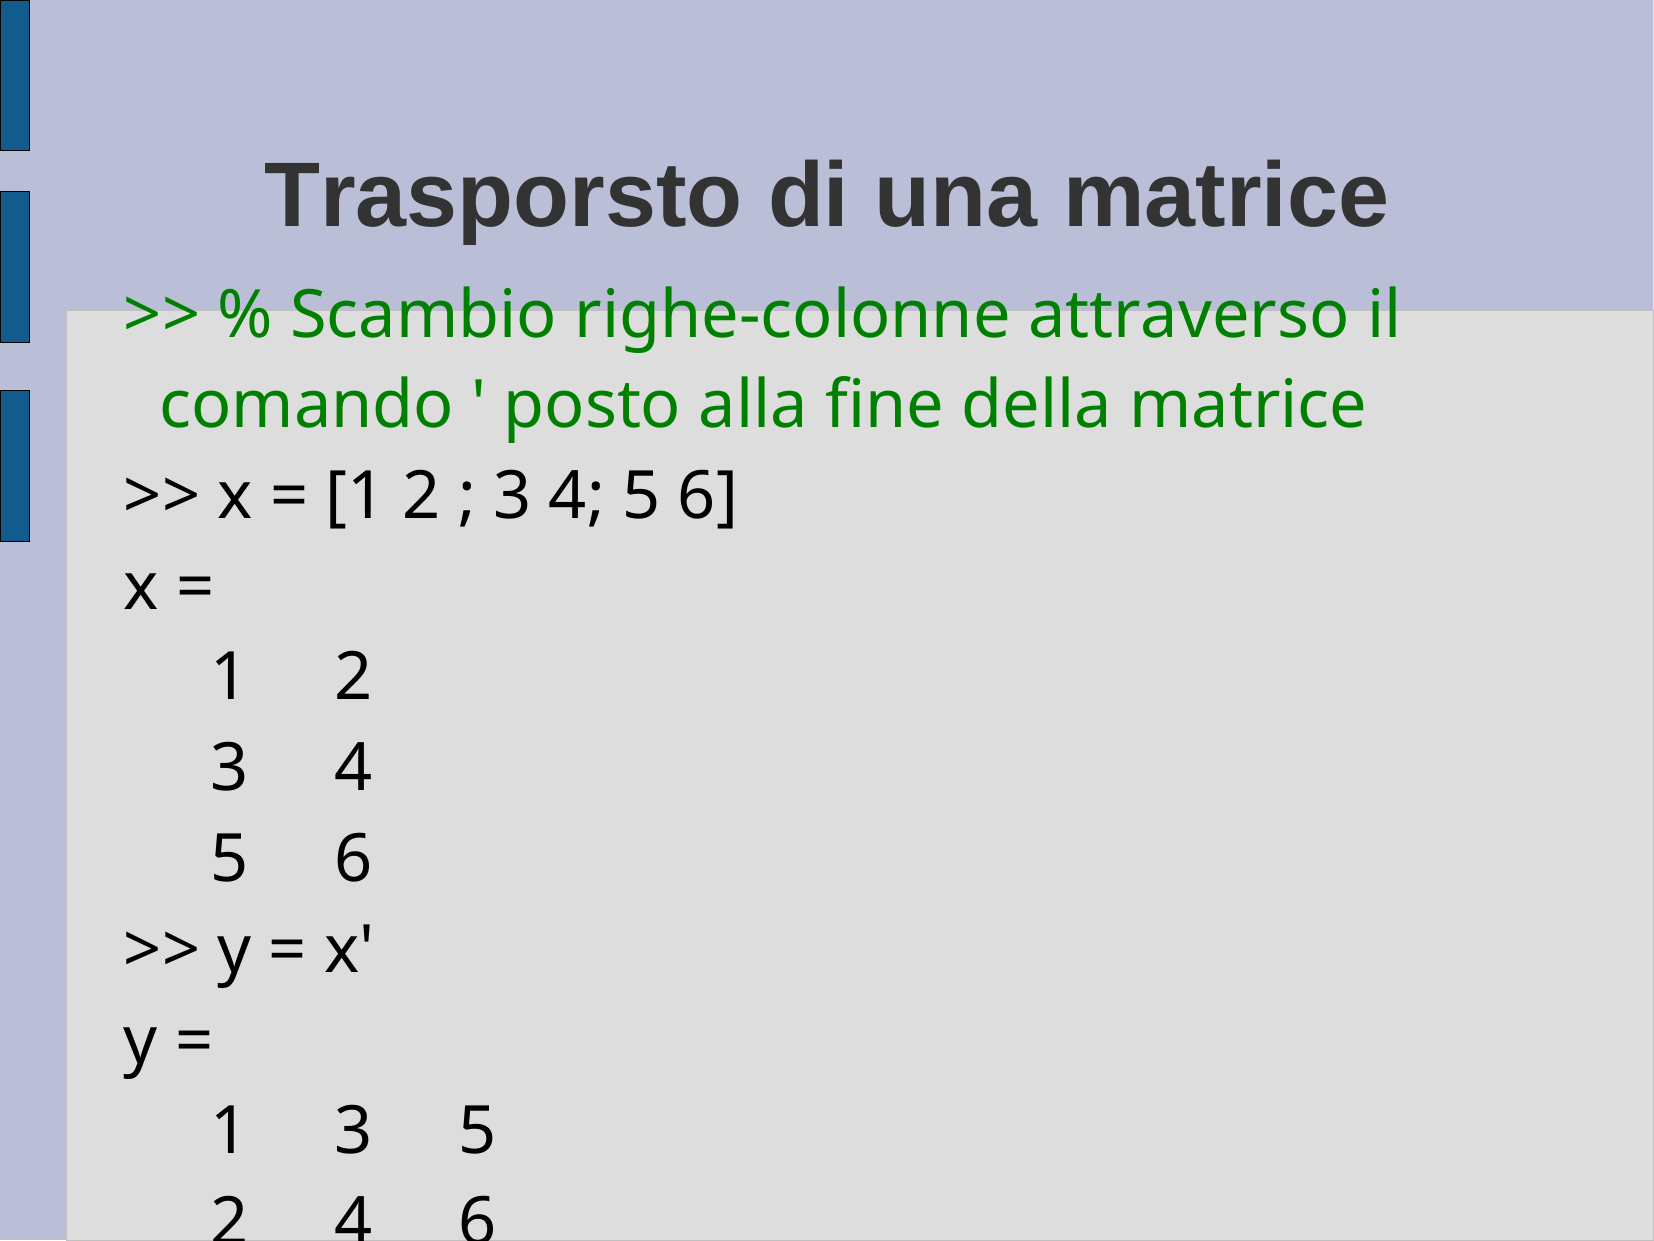

# Trasporsto di una matrice
>> % Scambio righe-colonne attraverso il comando ' posto alla fine della matrice
>> x = [1 2 ; 3 4; 5 6]
x =
 1 2
 3 4
 5 6
>> y = x'
y =
 1 3 5
 2 4 6